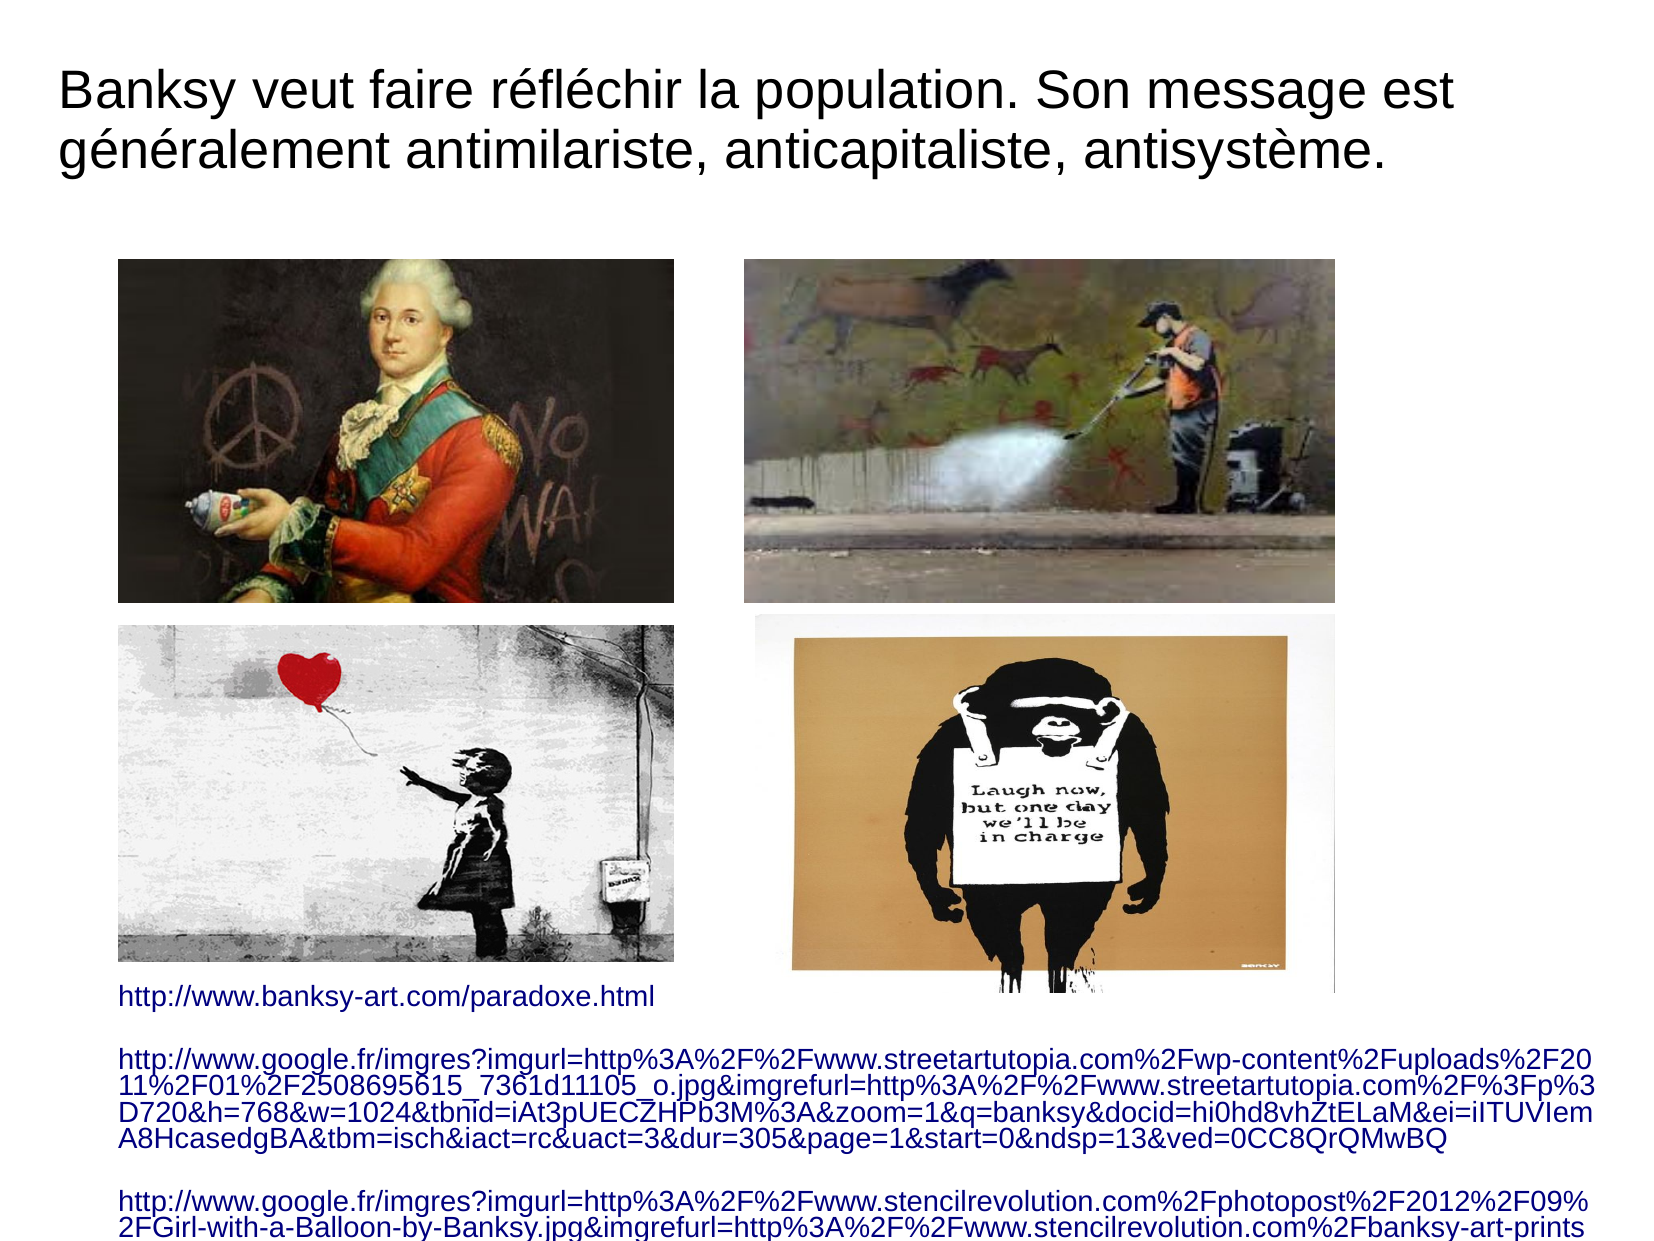

# Banksy veut faire réfléchir la population. Son message est généralement antimilariste, anticapitaliste, antisystème.
http://www.banksy-art.com/paradoxe.html
http://www.google.fr/imgres?imgurl=http%3A%2F%2Fwww.streetartutopia.com%2Fwp-content%2Fuploads%2F2011%2F01%2F2508695615_7361d11105_o.jpg&imgrefurl=http%3A%2F%2Fwww.streetartutopia.com%2F%3Fp%3D720&h=768&w=1024&tbnid=iAt3pUECZHPb3M%3A&zoom=1&q=banksy&docid=hi0hd8vhZtELaM&ei=iITUVIemA8HcasedgBA&tbm=isch&iact=rc&uact=3&dur=305&page=1&start=0&ndsp=13&ved=0CC8QrQMwBQ
http://www.google.fr/imgres?imgurl=http%3A%2F%2Fwww.stencilrevolution.com%2Fphotopost%2F2012%2F09%2FGirl-with-a-Balloon-by-Banksy.jpg&imgrefurl=http%3A%2F%2Fwww.stencilrevolution.com%2Fbanksy-art-prints%2Fgirl-with-a-balloon%2F&h=387&w=580&tbnid=JRrlgMLCtu21tM%3A&zoom=1&q=banksy&docid=oDCpTd1zwW4UYM&ei=iITUVIemA8HcasedgBA&tbm=isch&iact=rc&uact=3&dur=215&page=1&start=0&ndsp=13&ved=0CCYQrQMwAg
http://www.google.fr/imgres?imgurl=http%3A%2F%2Fwww.leparisien.fr%2Fimages%2F2012%2F12%2F04%2F2379661_banksy.jpg&imgrefurl=http%3A%2F%2Fwww.leparisien.fr%2Fdiaporama-photos%2Findex.php%3Fid%3D2379661%26photo%3D2%26chaine%3Dpar%3Awww%3Apdcm%3Aparis%26pub%3D16833%26rub%3Dpar%3Awww%3Aeconomie&h=719&w=720&tbnid=rHxsehekvd9rfM%3A&zoom=1&q=banksy%20pochette%20de%20disque&docid=VdfH-tu3mLLQKM&ei=YoTUVLH1GY3haKj6gtAM&tbm=isch&iact=rc&uact=3&dur=1165&page=1&start=0&ndsp=16&ved=0CCUQrQMwAQ